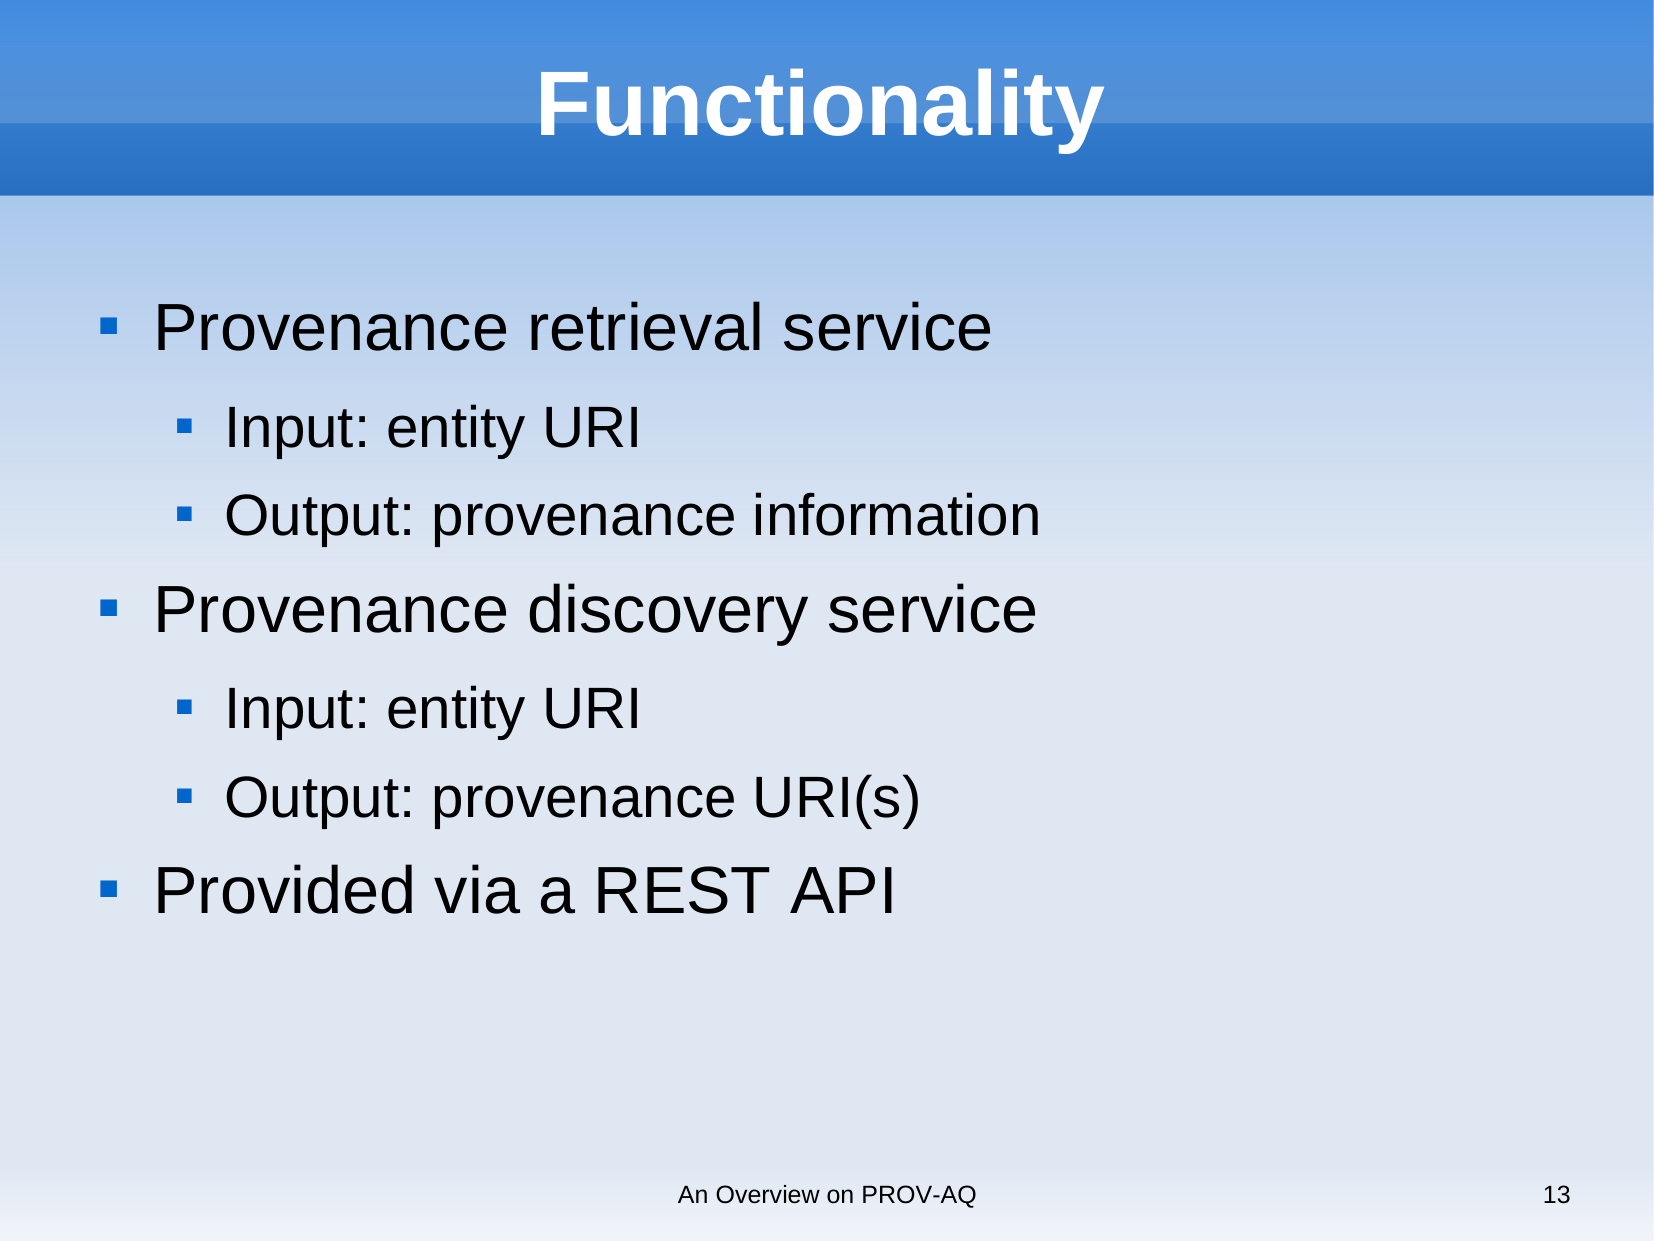

# Functionality
Provenance retrieval service
Input: entity URI
Output: provenance information
Provenance discovery service
Input: entity URI
Output: provenance URI(s)
Provided via a REST API
An Overview on PROV-AQ
13